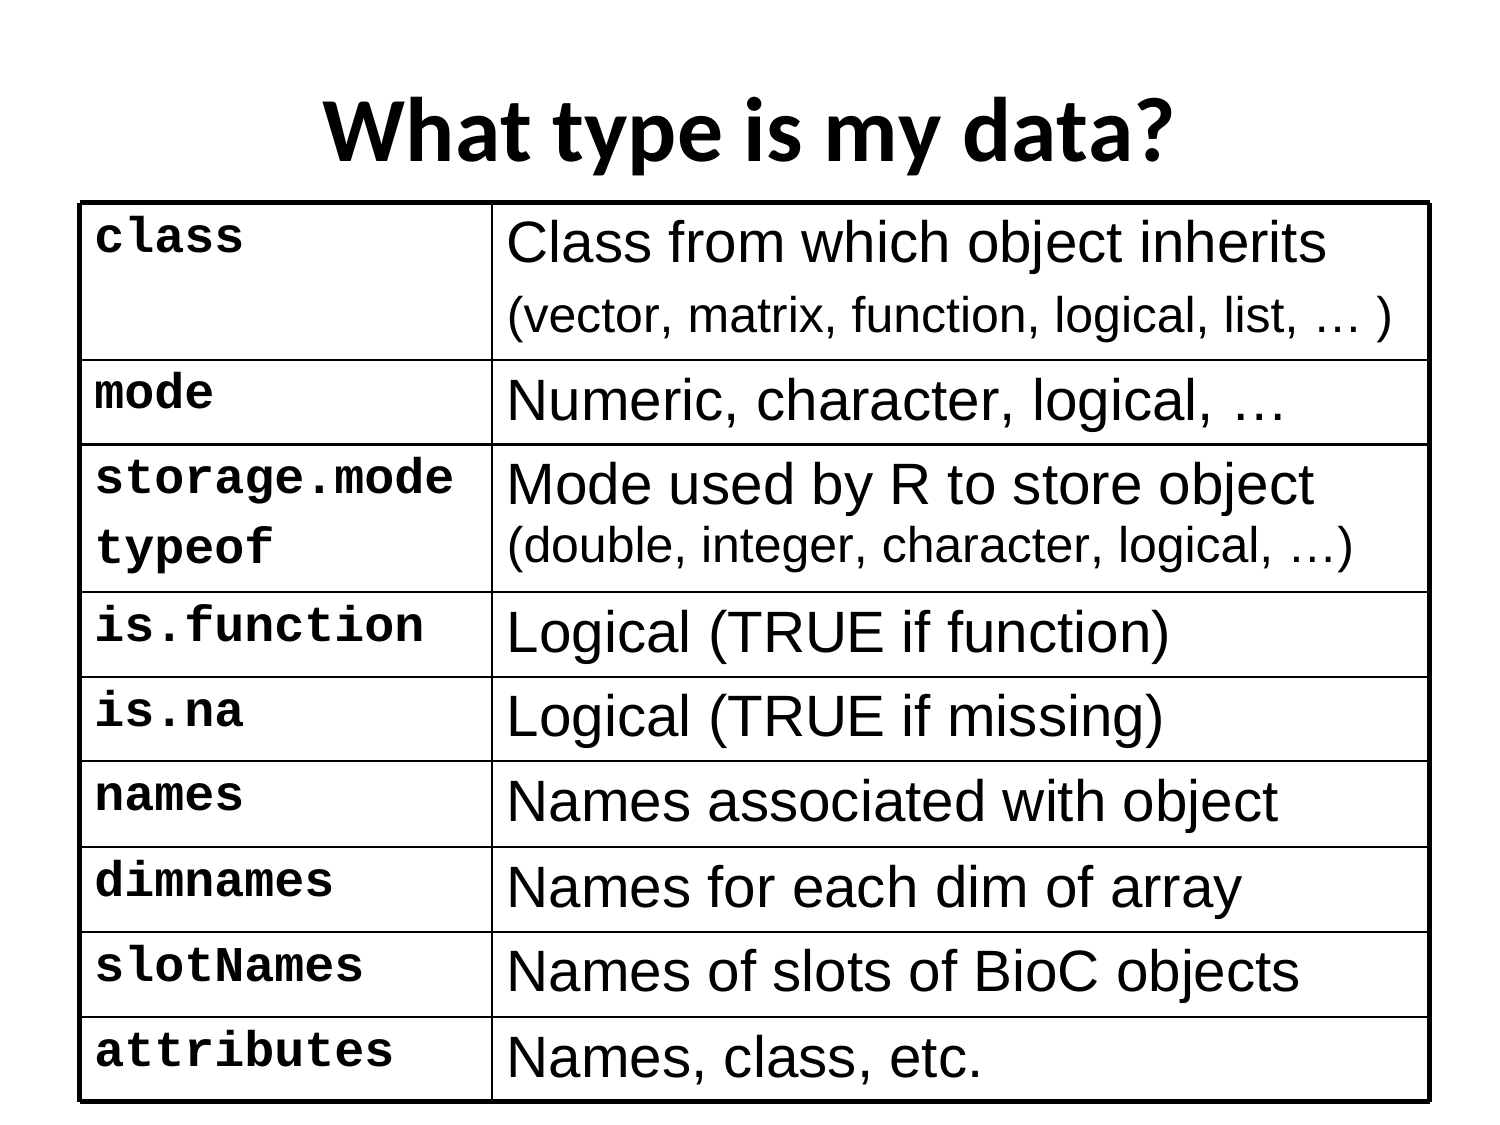

# What type is my data?
class
Class from which object inherits
(vector, matrix, function, logical, list, … )
mode
Numeric, character, logical, …
storage.mode
typeof
Mode used by R to store object (double, integer, character, logical, …)
is.function
Logical (TRUE if function)
is.na
Logical (TRUE if missing)
names
Names associated with object
dimnames
Names for each dim of array
slotNames
Names of slots of BioC objects
attributes
Names, class, etc.